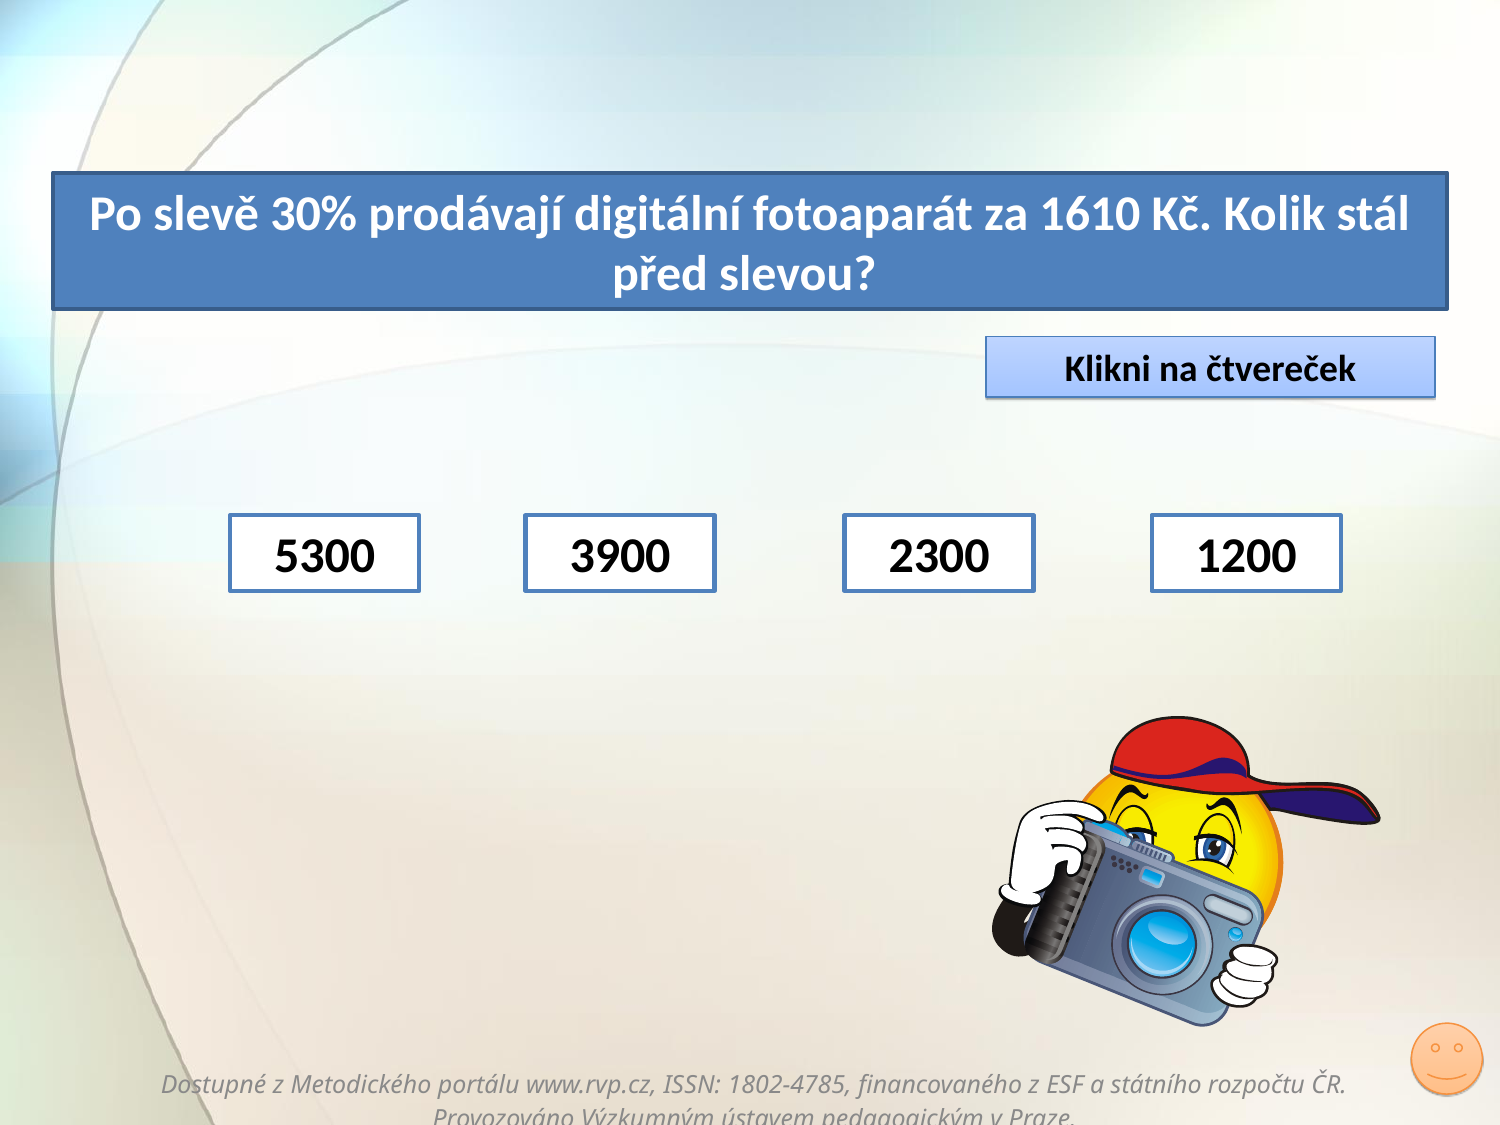

Po slevě 30% prodávají digitální fotoaparát za 1610 Kč. Kolik stál před slevou?
Klikni na čtvereček
5300
3900
2300
1200